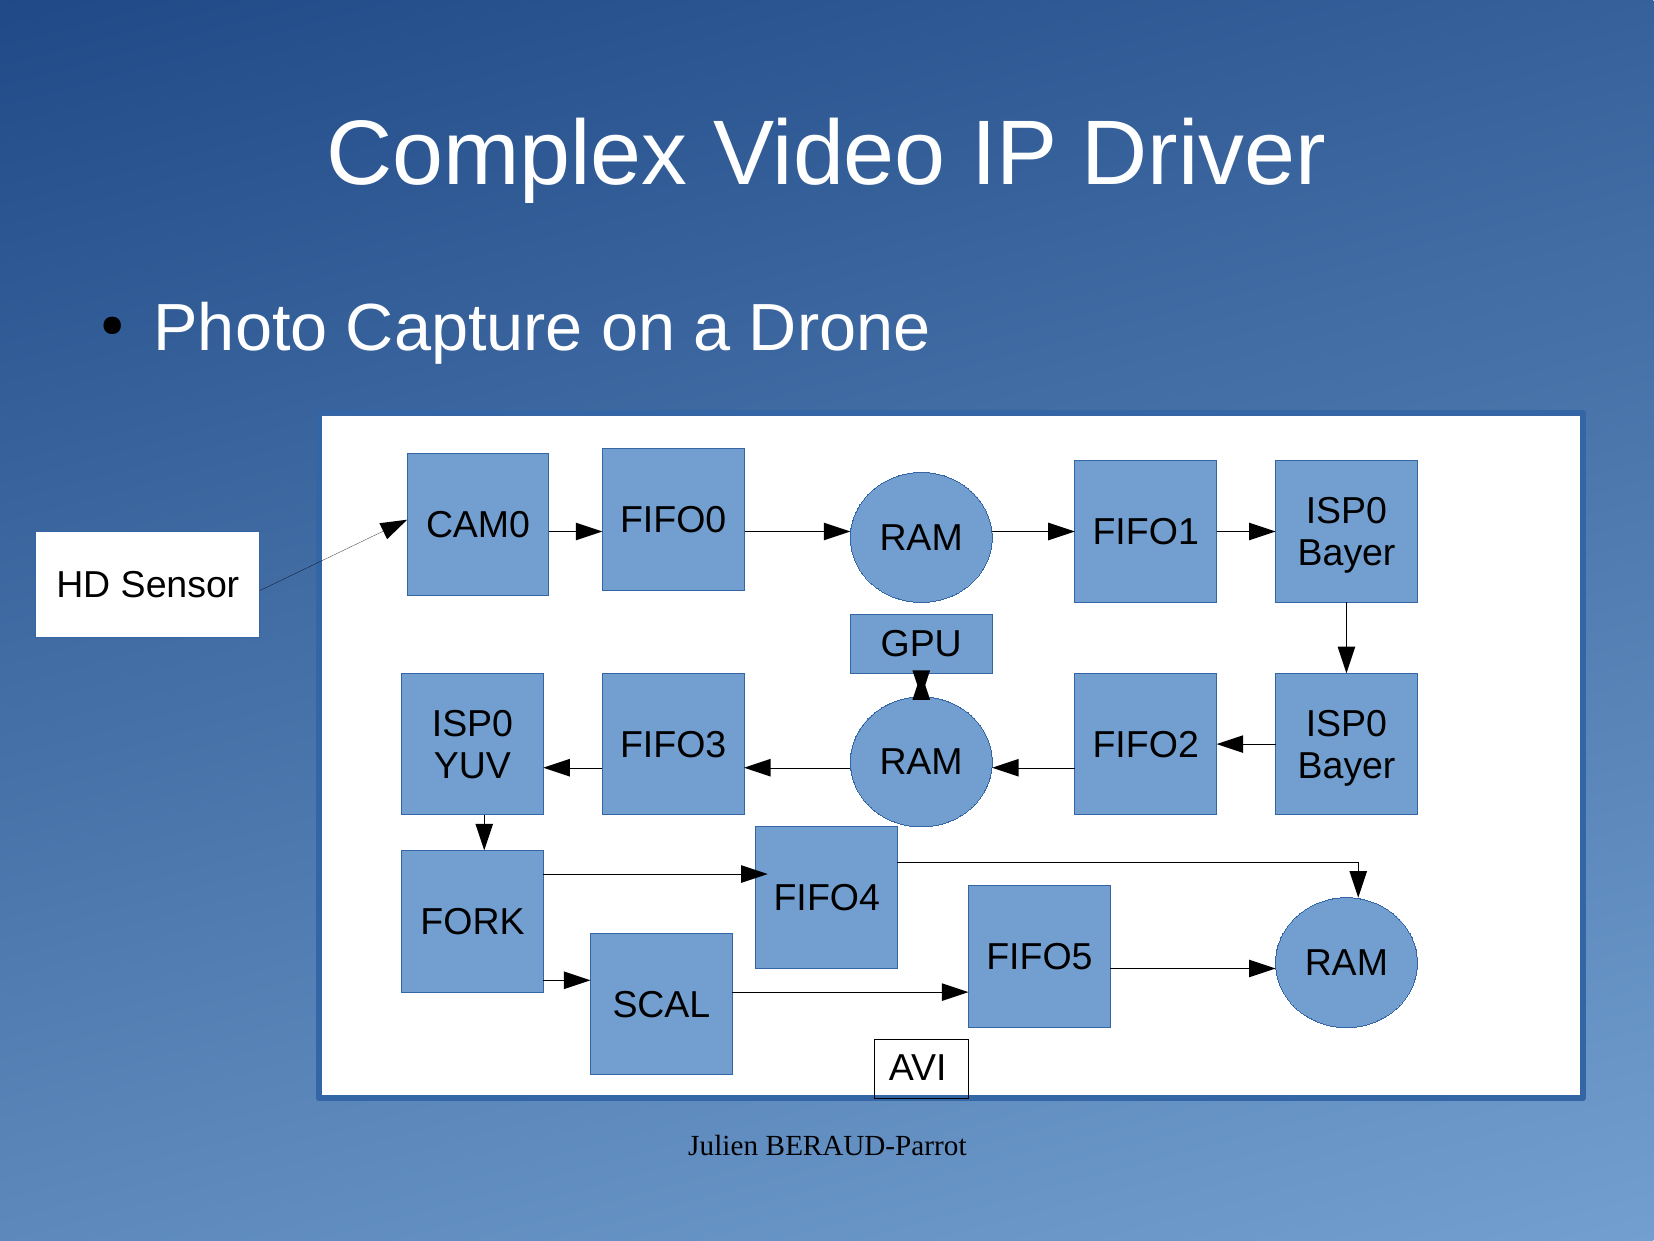

# Complex Video IP Driver
Photo Capture on a Drone
FIFO0
CAM0
FIFO1
ISP0
Bayer
RAM
HD Sensor
GPU
ISP0
YUV
FIFO3
FIFO2
ISP0
Bayer
RAM
RAM
FIFO4
FORK
FIFO5
RAM
SCAL
AVI
Julien BERAUD-Parrot